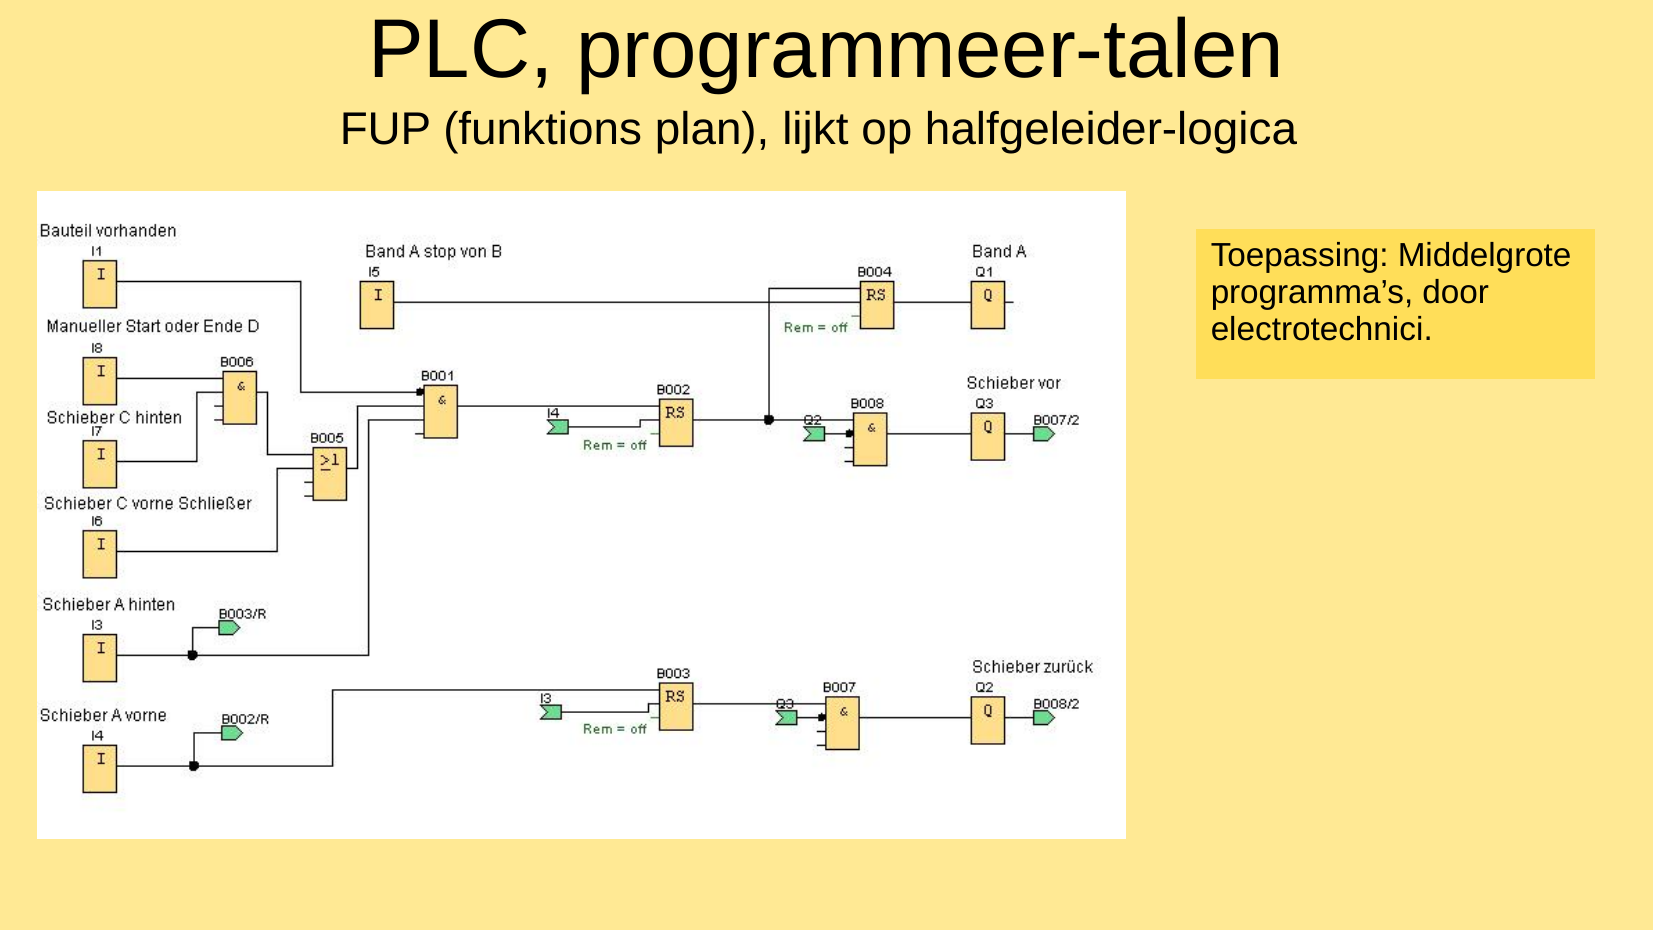

# PLC, programmeer-talen FUP (funktions plan), lijkt op halfgeleider-logica
Toepassing: Middelgrote programma’s, door electrotechnici.